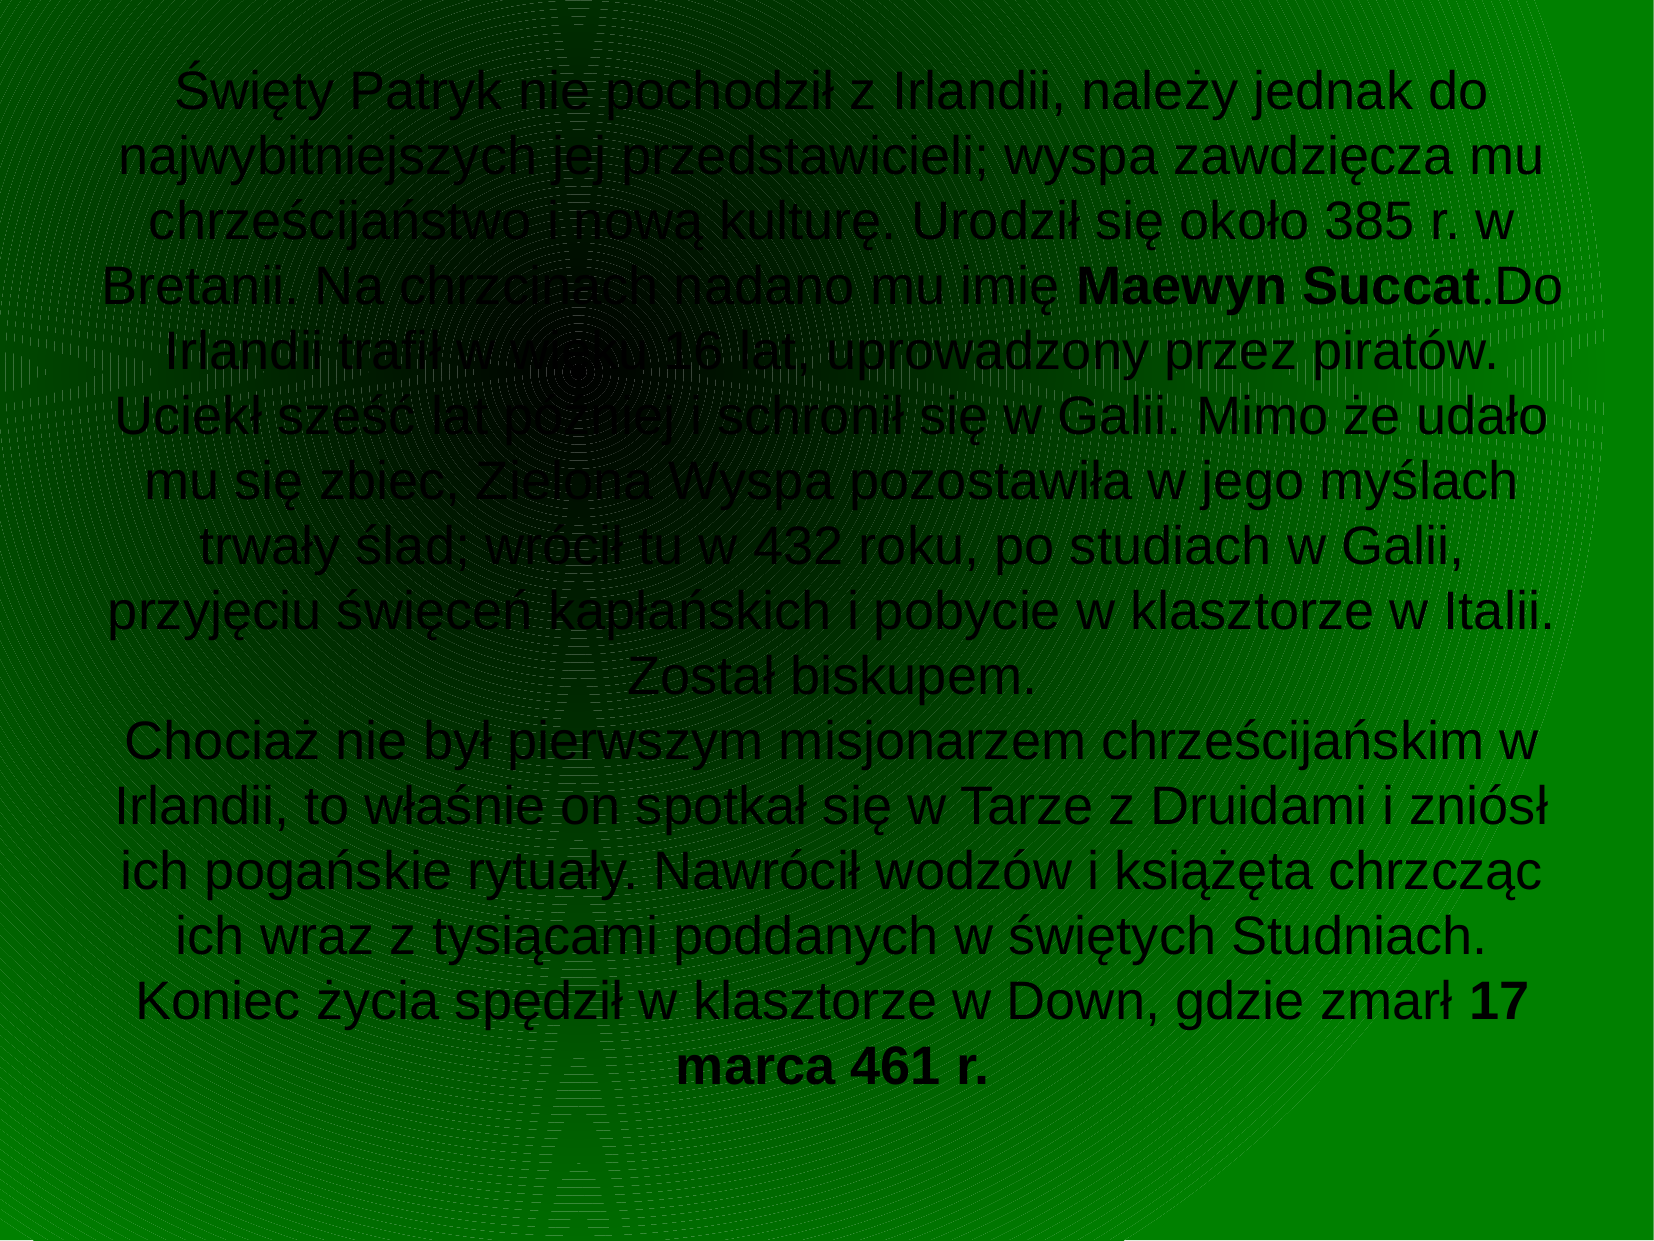

# Święty Patryk nie pochodził z Irlandii, należy jednak do najwybitniejszych jej przedstawicieli; wyspa zawdzięcza mu chrześcijaństwo i nową kulturę. Urodził się około 385 r. w Bretanii. Na chrzcinach nadano mu imię Maewyn Succat.Do Irlandii trafił w wieku 16 lat, uprowadzony przez piratów. Uciekł sześć lat później i schronił się w Galii. Mimo że udało mu się zbiec, Zielona Wyspa pozostawiła w jego myślach trwały ślad; wrócił tu w 432 roku, po studiach w Galii, przyjęciu święceń kapłańskich i pobycie w klasztorze w Italii. Został biskupem. Chociaż nie był pierwszym misjonarzem chrześcijańskim w Irlandii, to właśnie on spotkał się w Tarze z Druidami i zniósł ich pogańskie rytuały. Nawrócił wodzów i książęta chrzcząc ich wraz z tysiącami poddanych w świętych Studniach. Koniec życia spędził w klasztorze w Down, gdzie zmarł 17 marca 461 r.